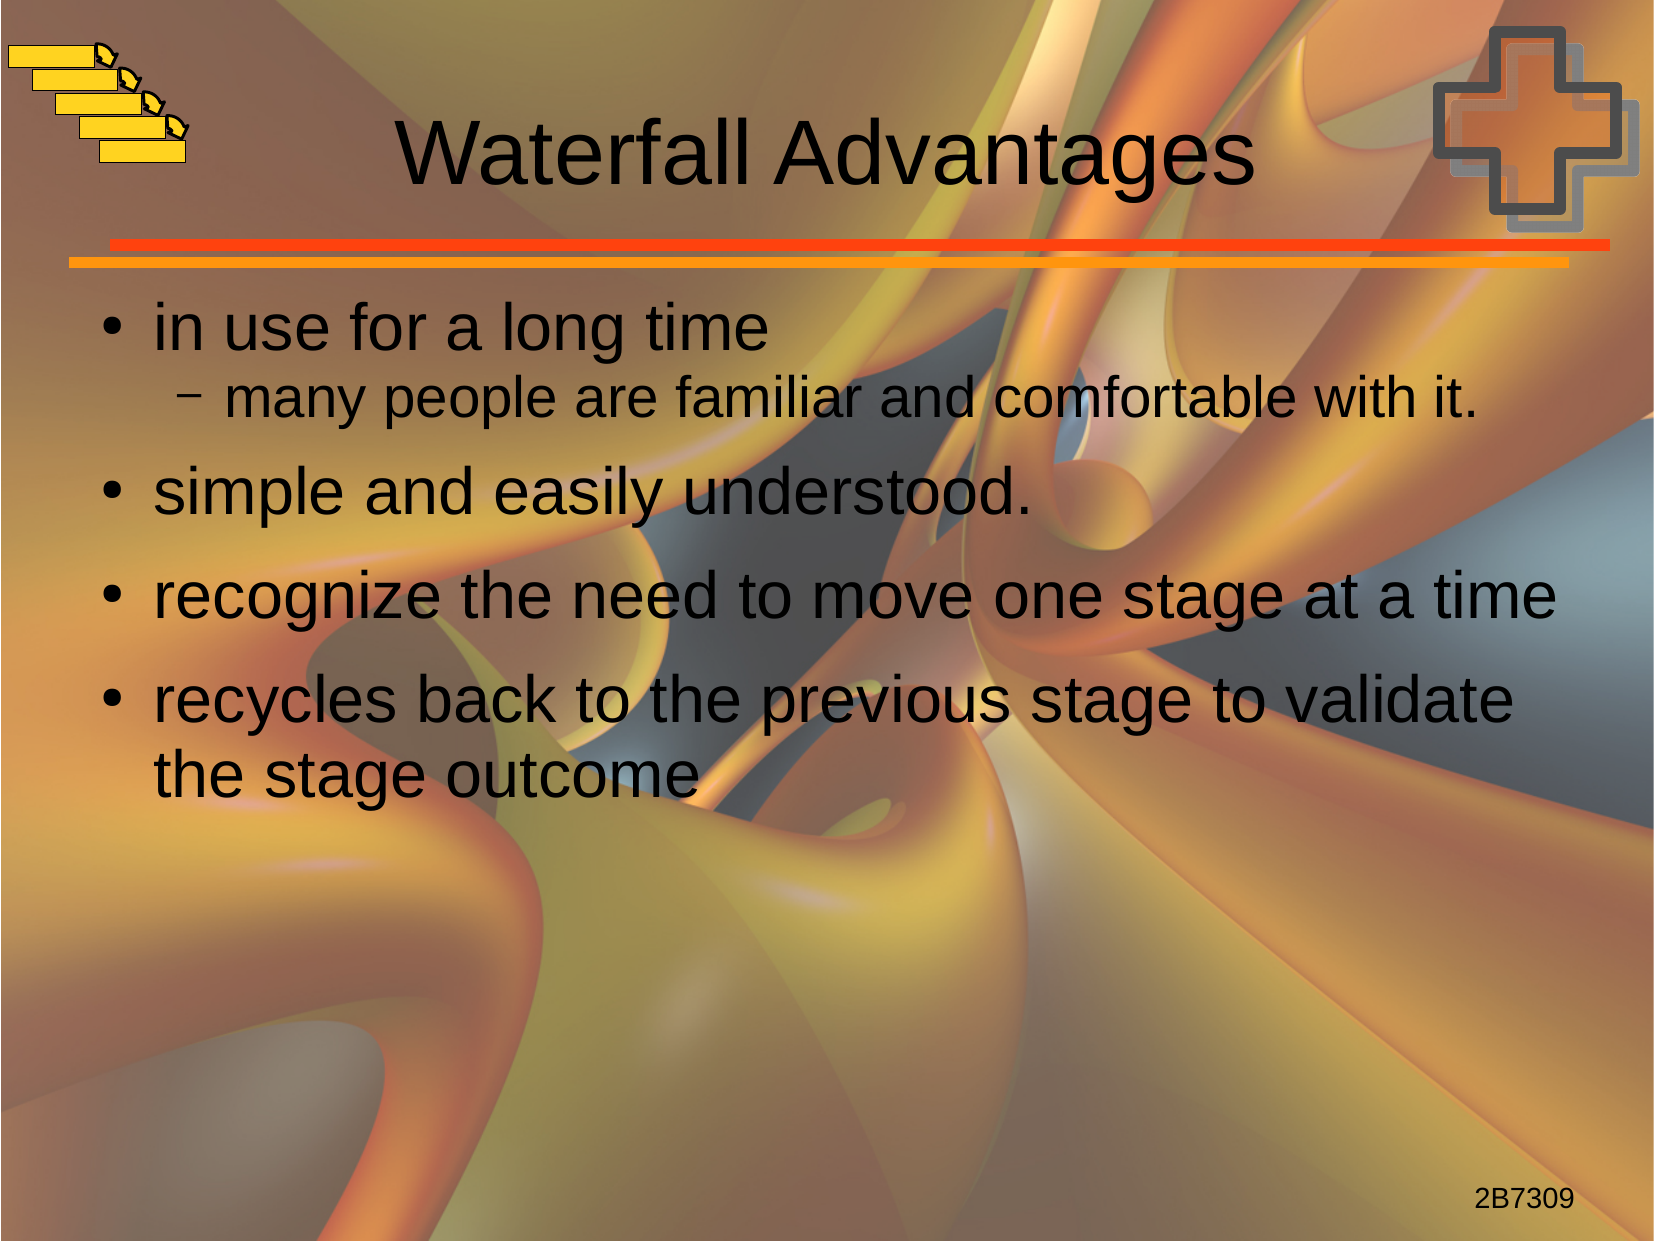

# Waterfall Advantages
in use for a long time
many people are familiar and comfortable with it.
simple and easily understood.
recognize the need to move one stage at a time
recycles back to the previous stage to validate the stage outcome